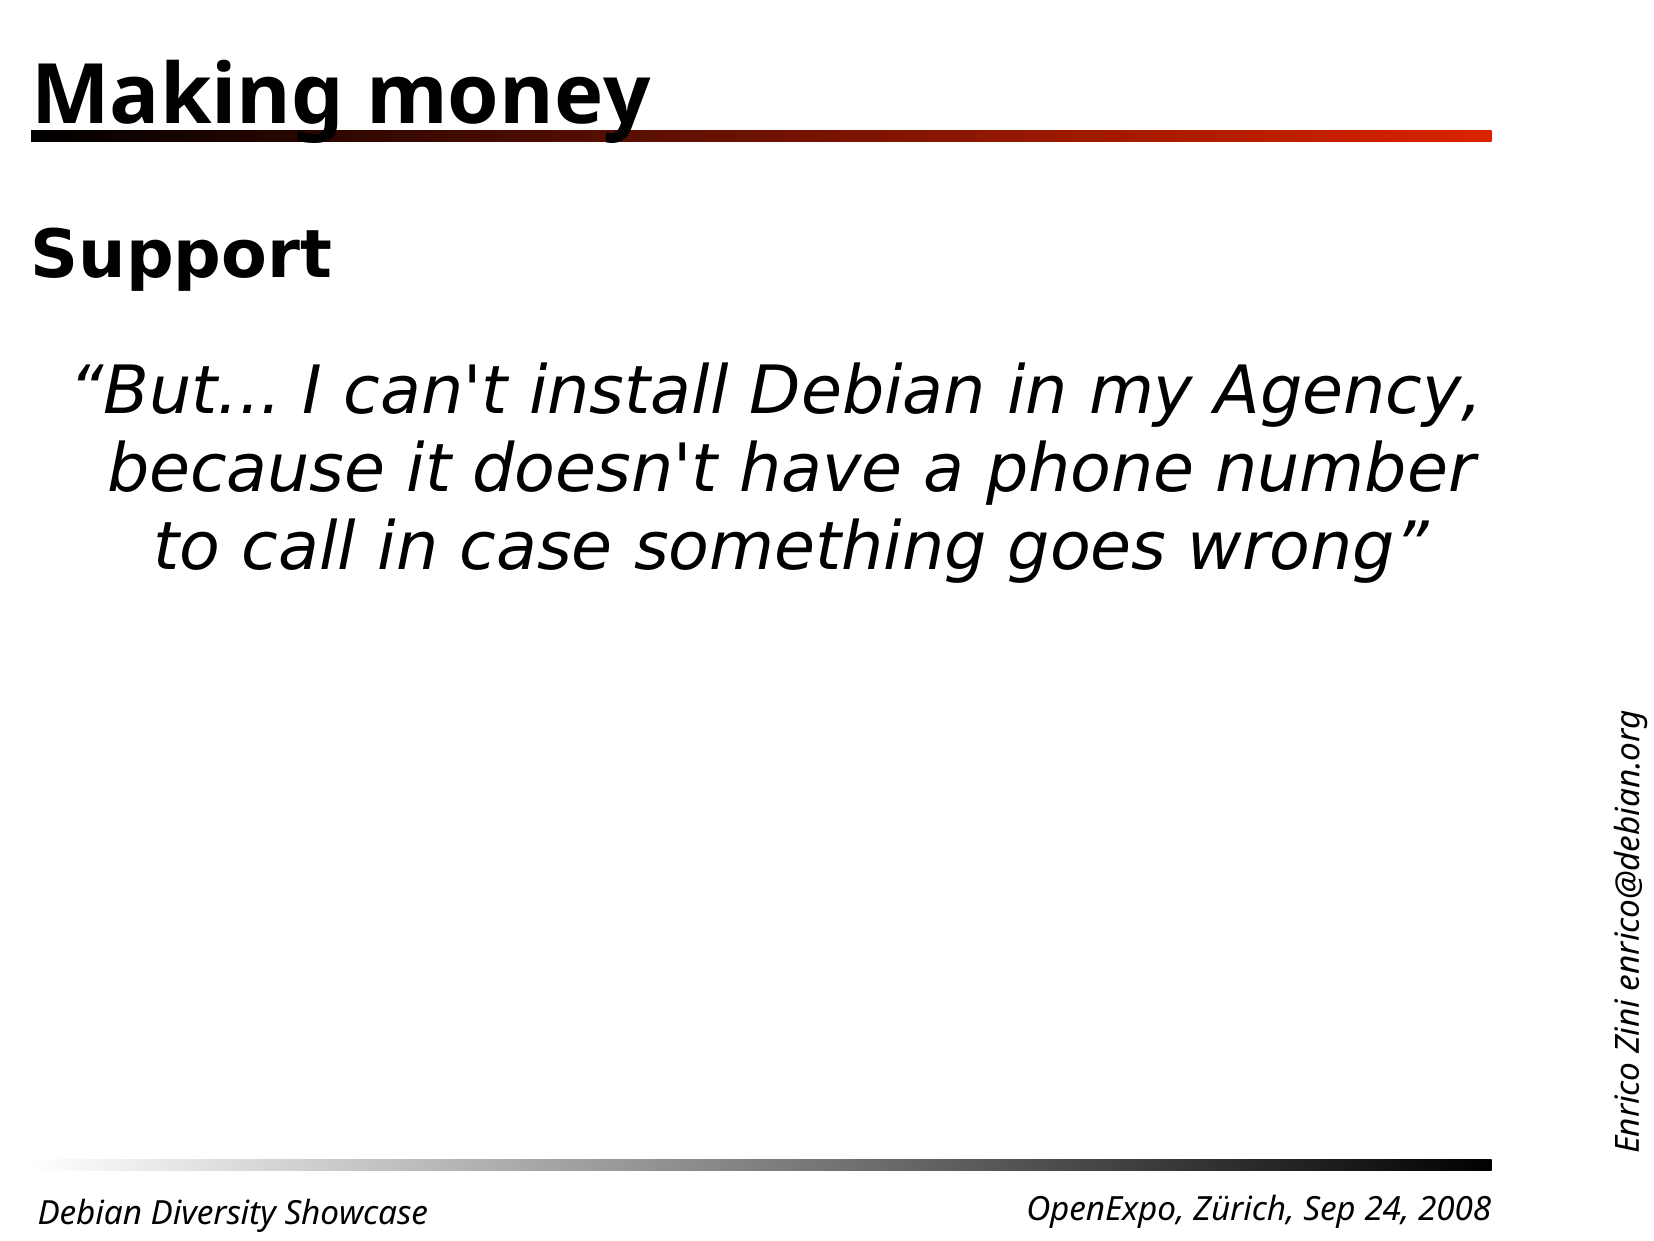

Making money
Support
“But... I can't install Debian in my Agency, because it doesn't have a phone number to call in case something goes wrong”